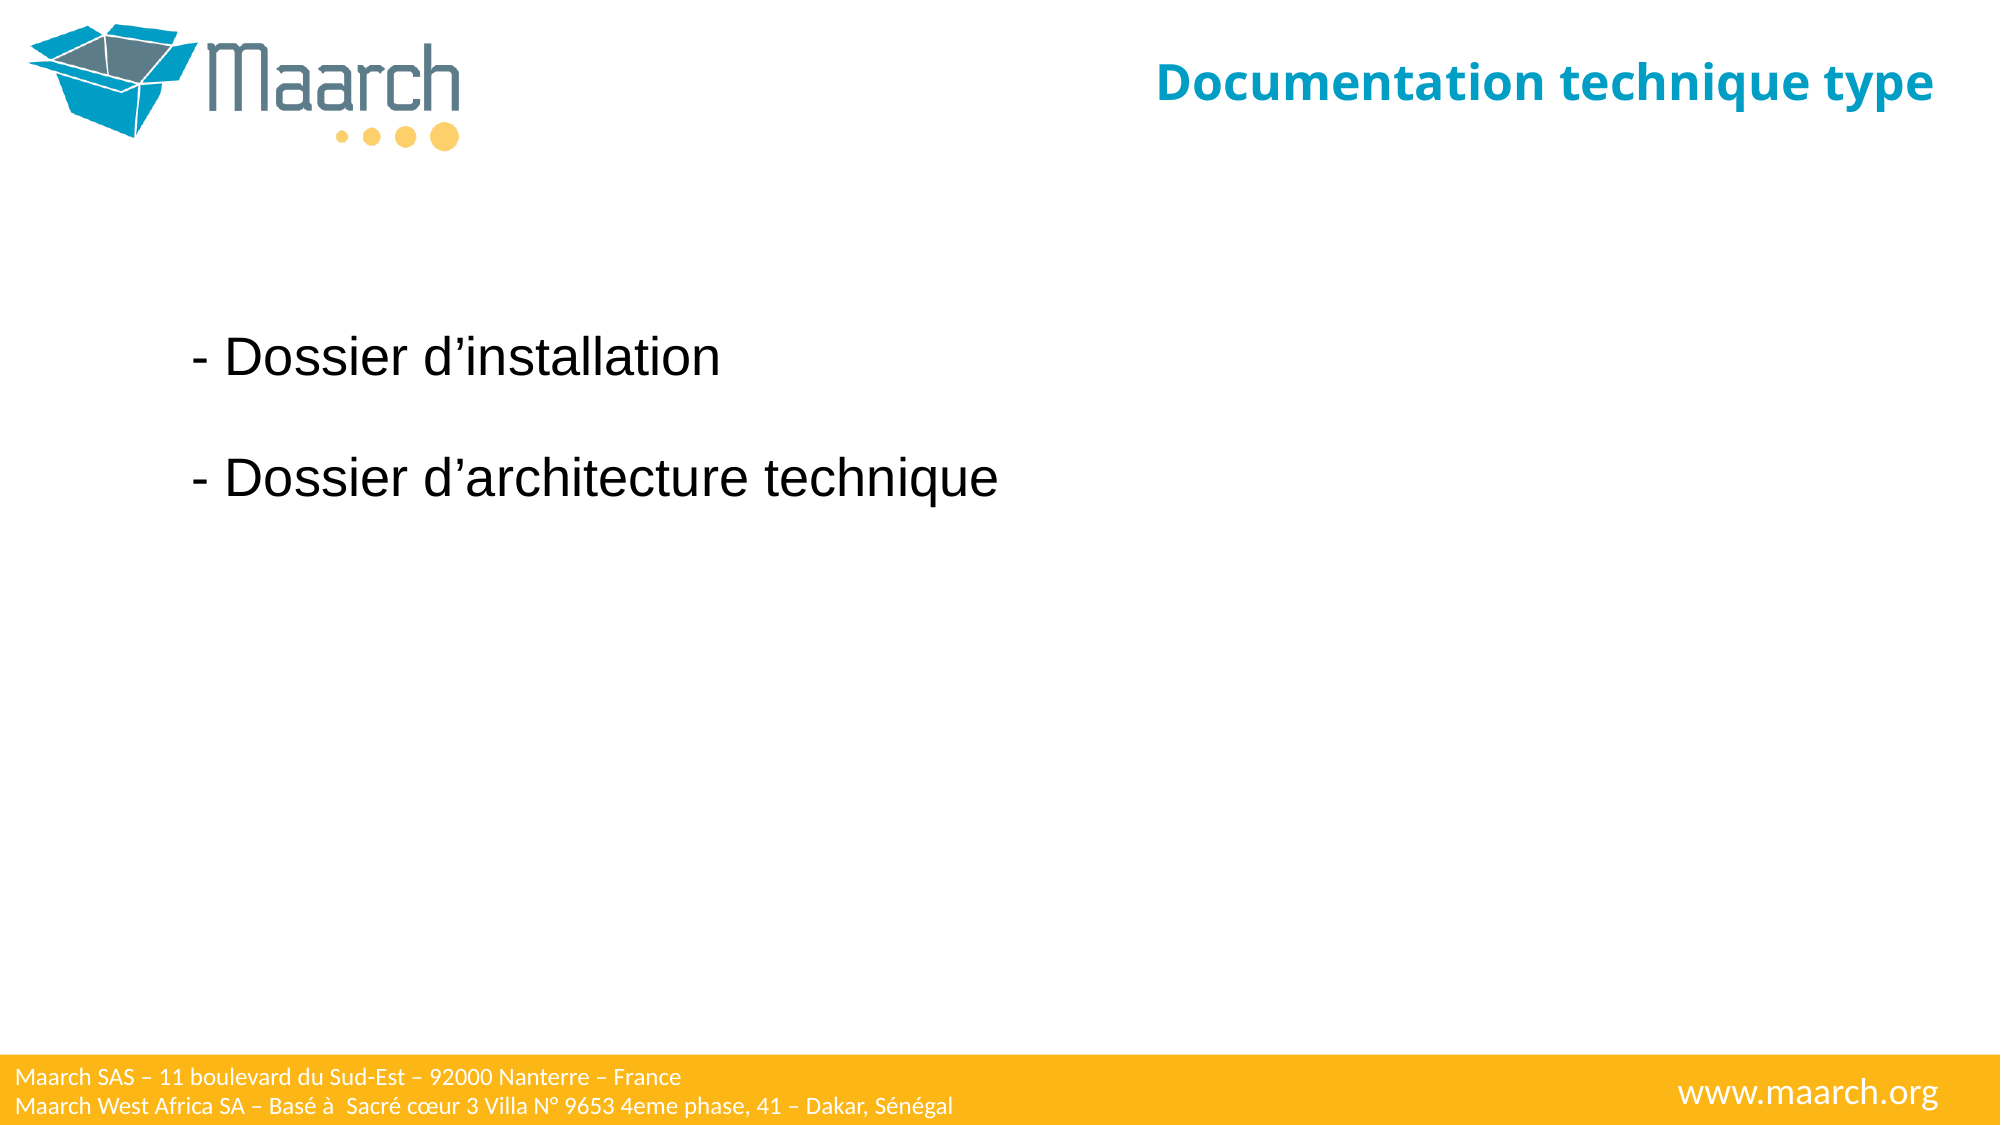

# Documentation technique type
- Dossier d’installation
- Dossier d’architecture technique